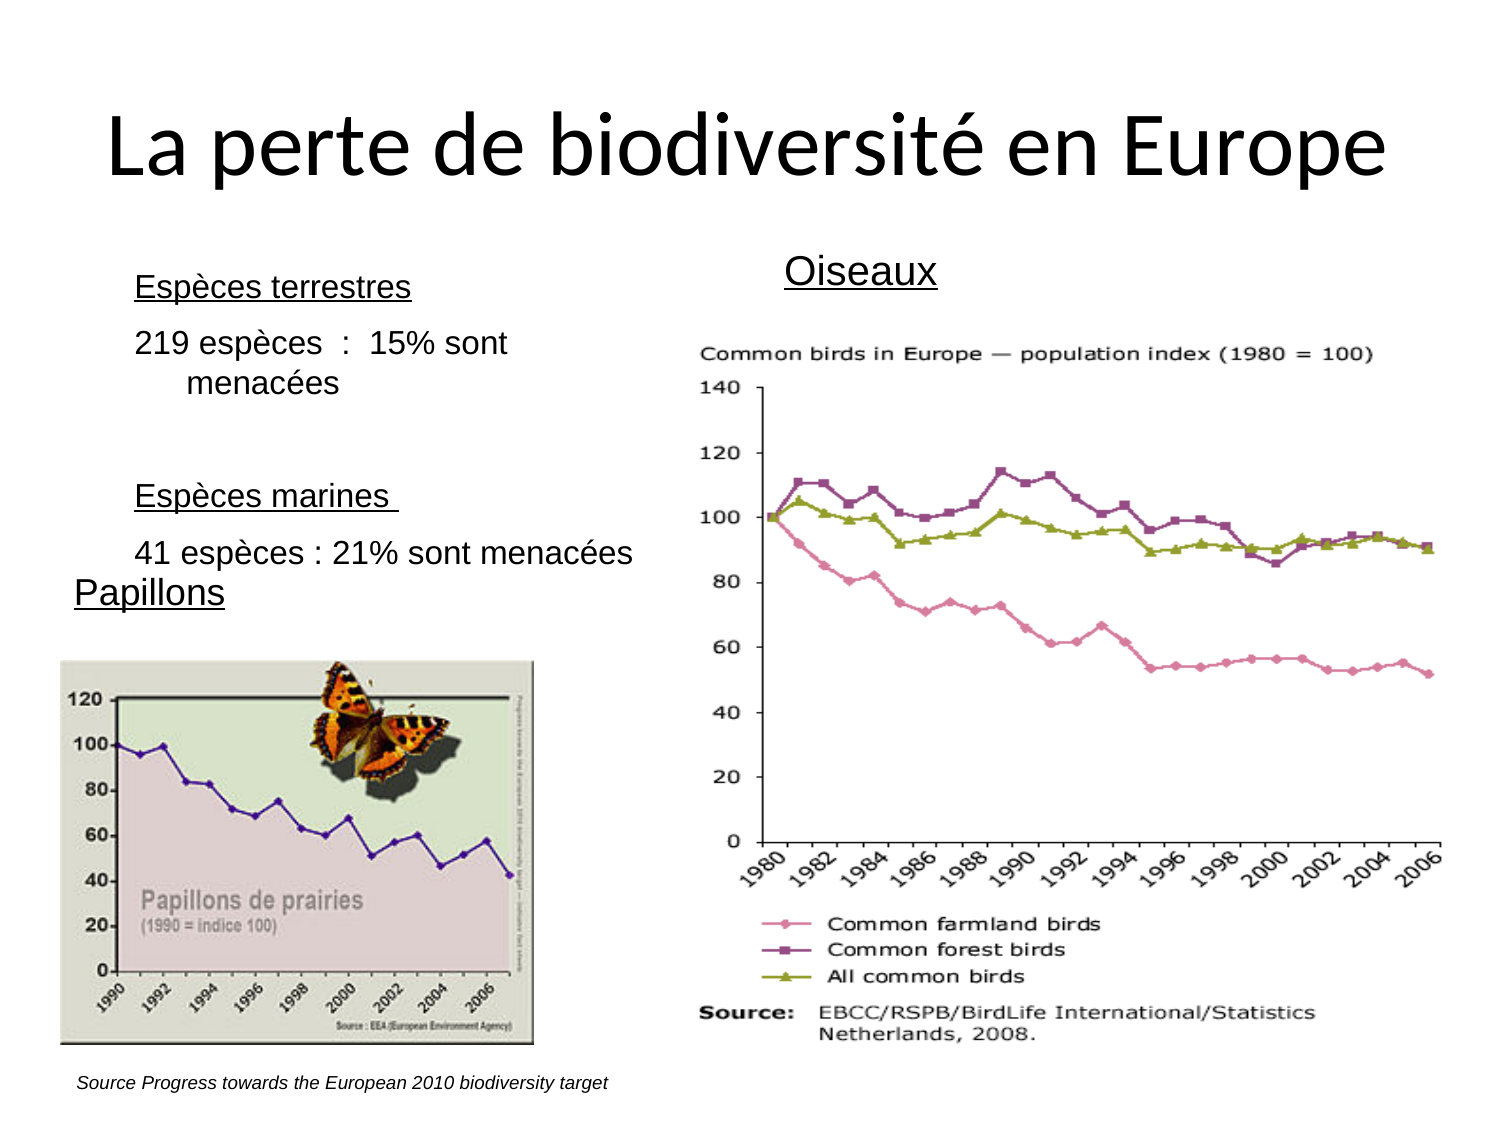

# La perte de biodiversité en Europe
Oiseaux
Espèces terrestres
219 espèces : 15% sont menacées
Espèces marines
41 espèces : 21% sont menacées
Papillons
Source Progress towards the European 2010 biodiversity target